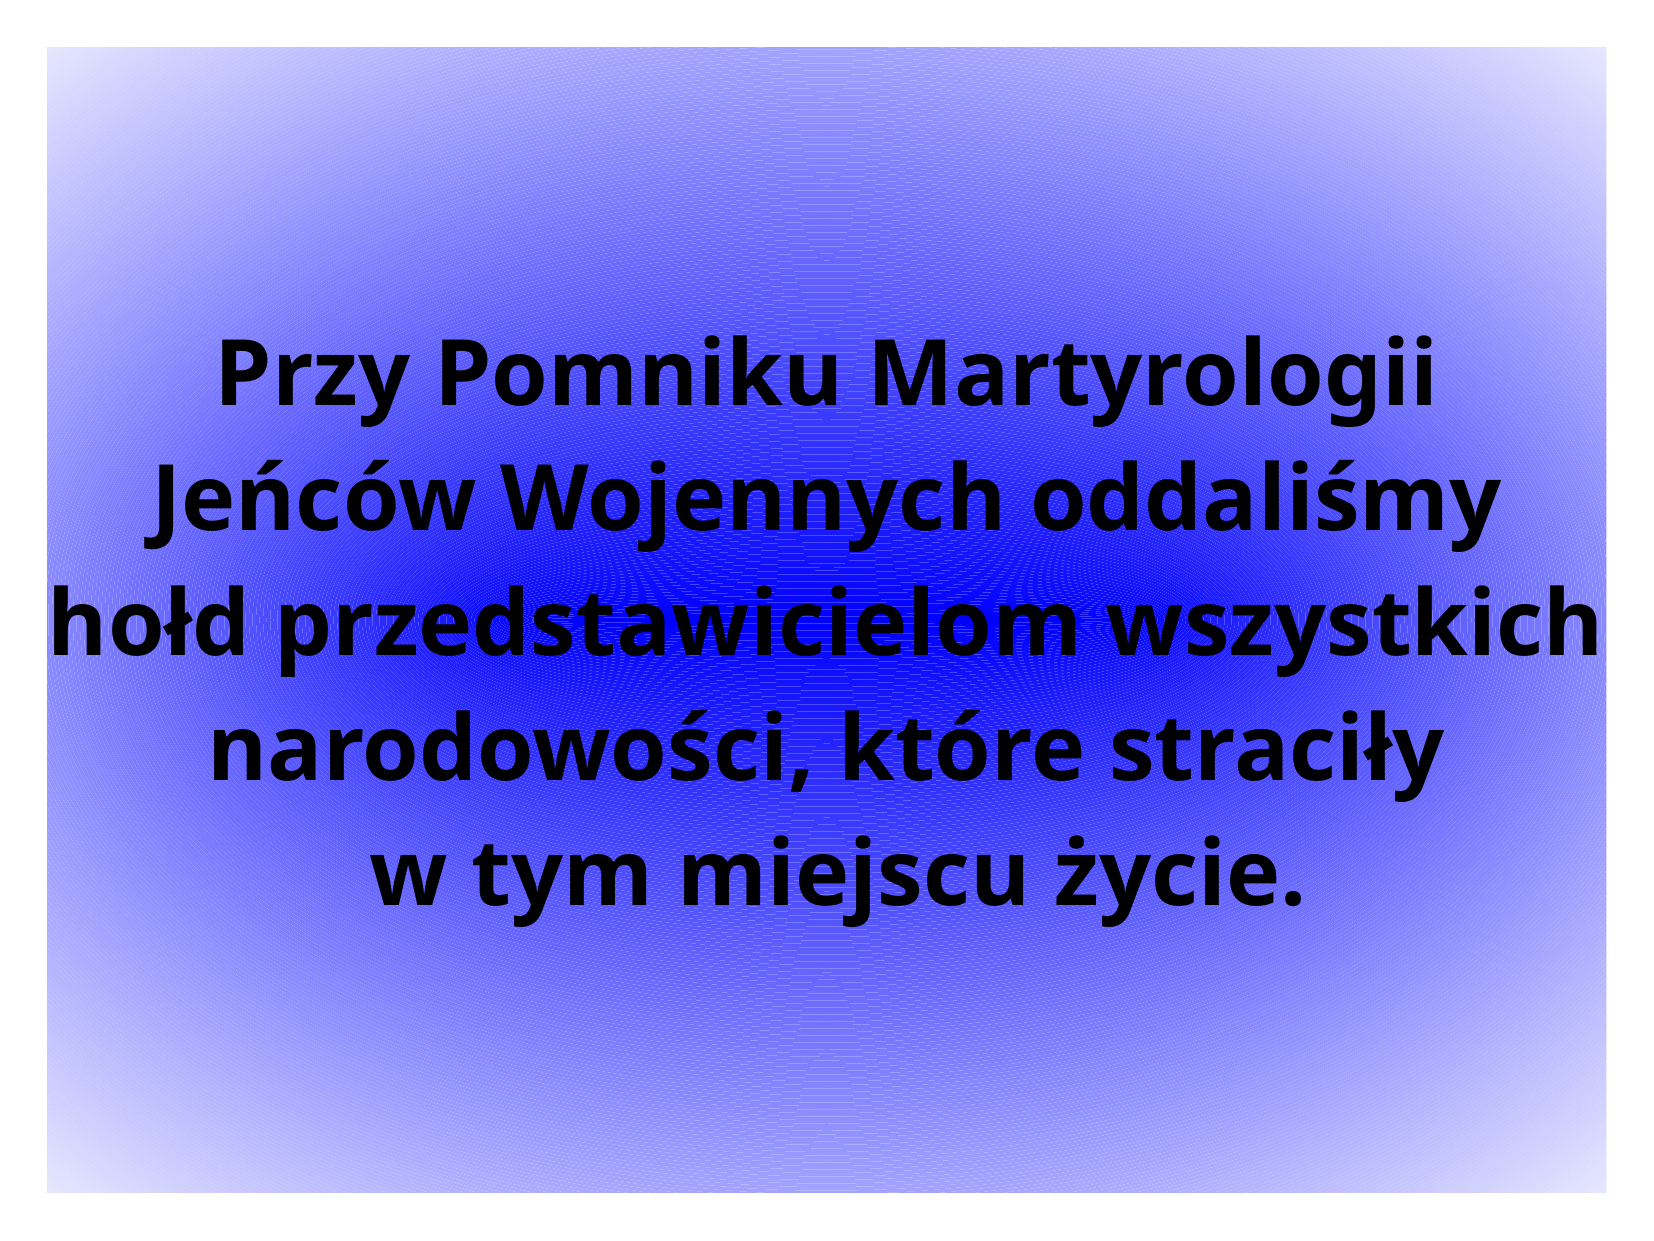

# Przy Pomniku Martyrologii Jeńców Wojennych oddaliśmy hołd przedstawicielom wszystkich narodowości, które straciły w tym miejscu życie.